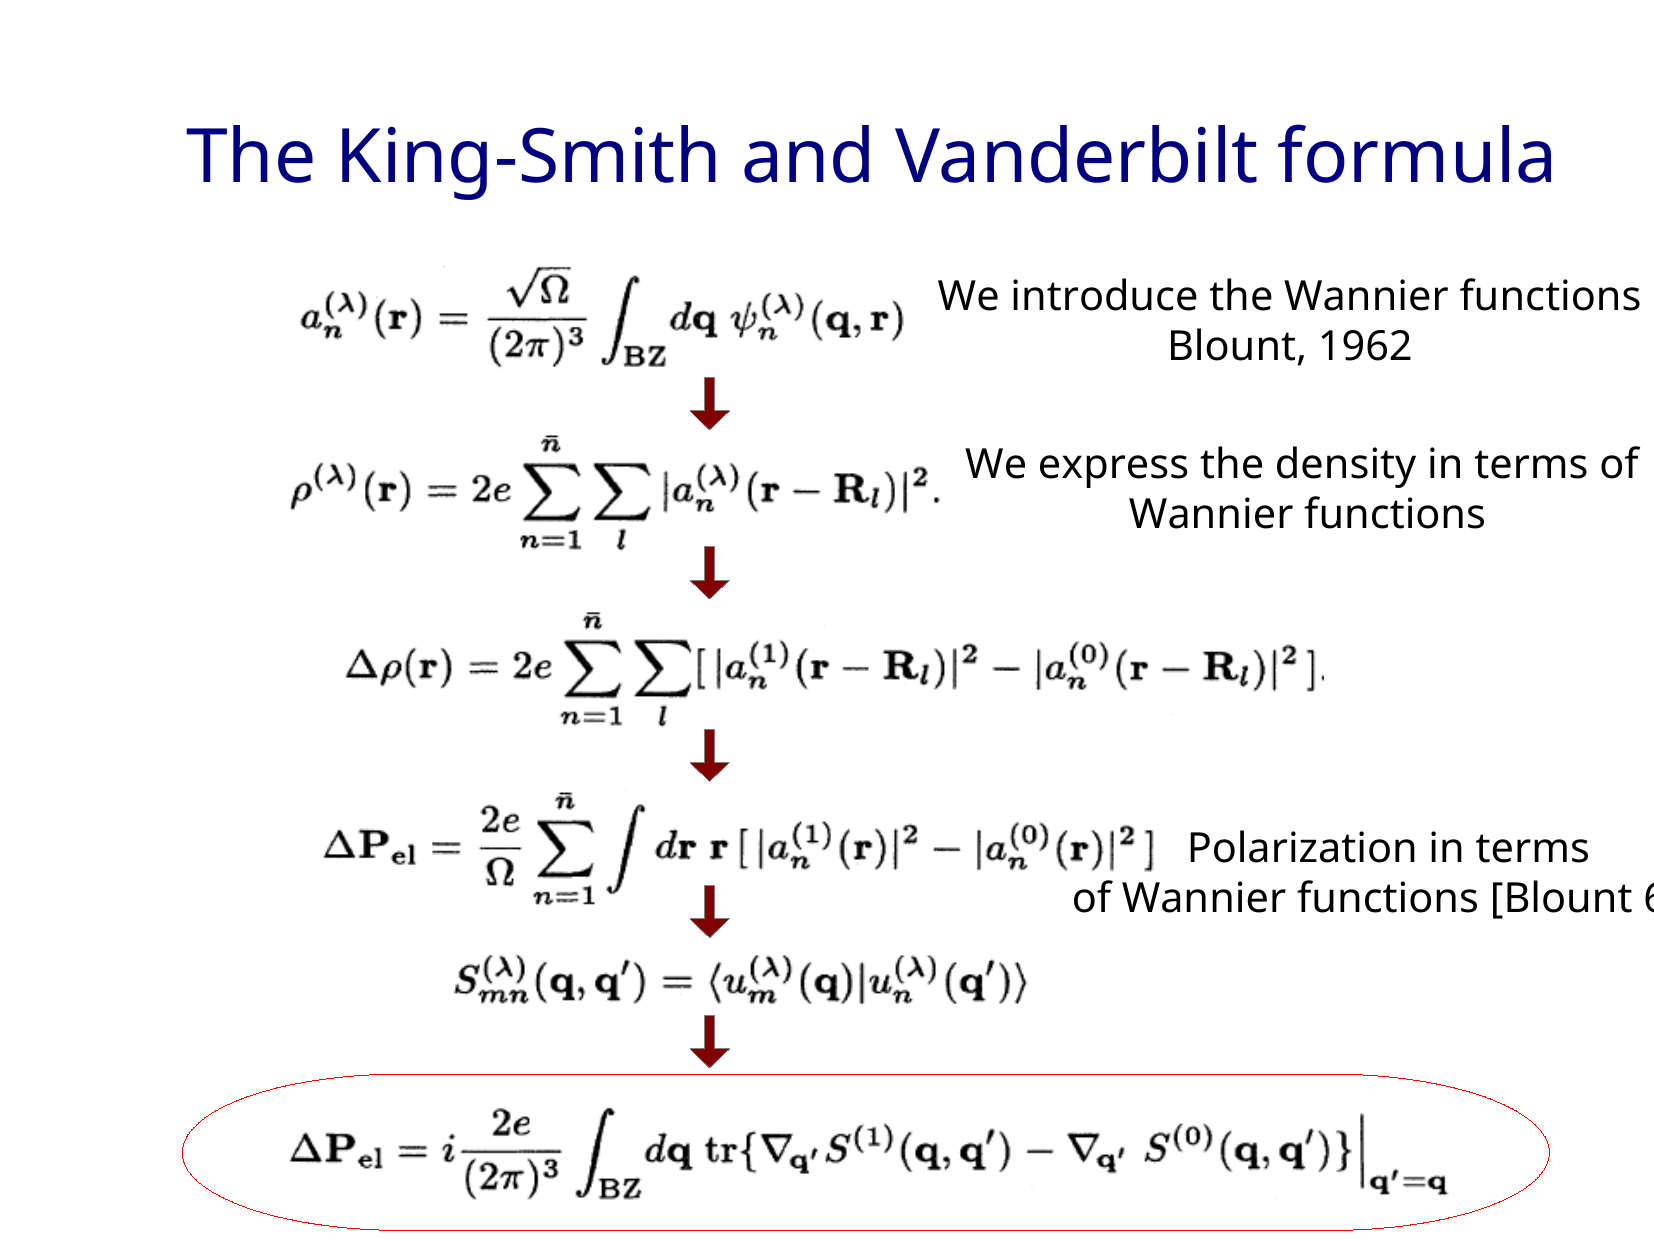

# The King-Smith and Vanderbilt formula
We introduce the Wannier functions
Blount, 1962
We express the density in terms of
Wannier functions
 Polarization in terms
of Wannier functions [Blount 62]